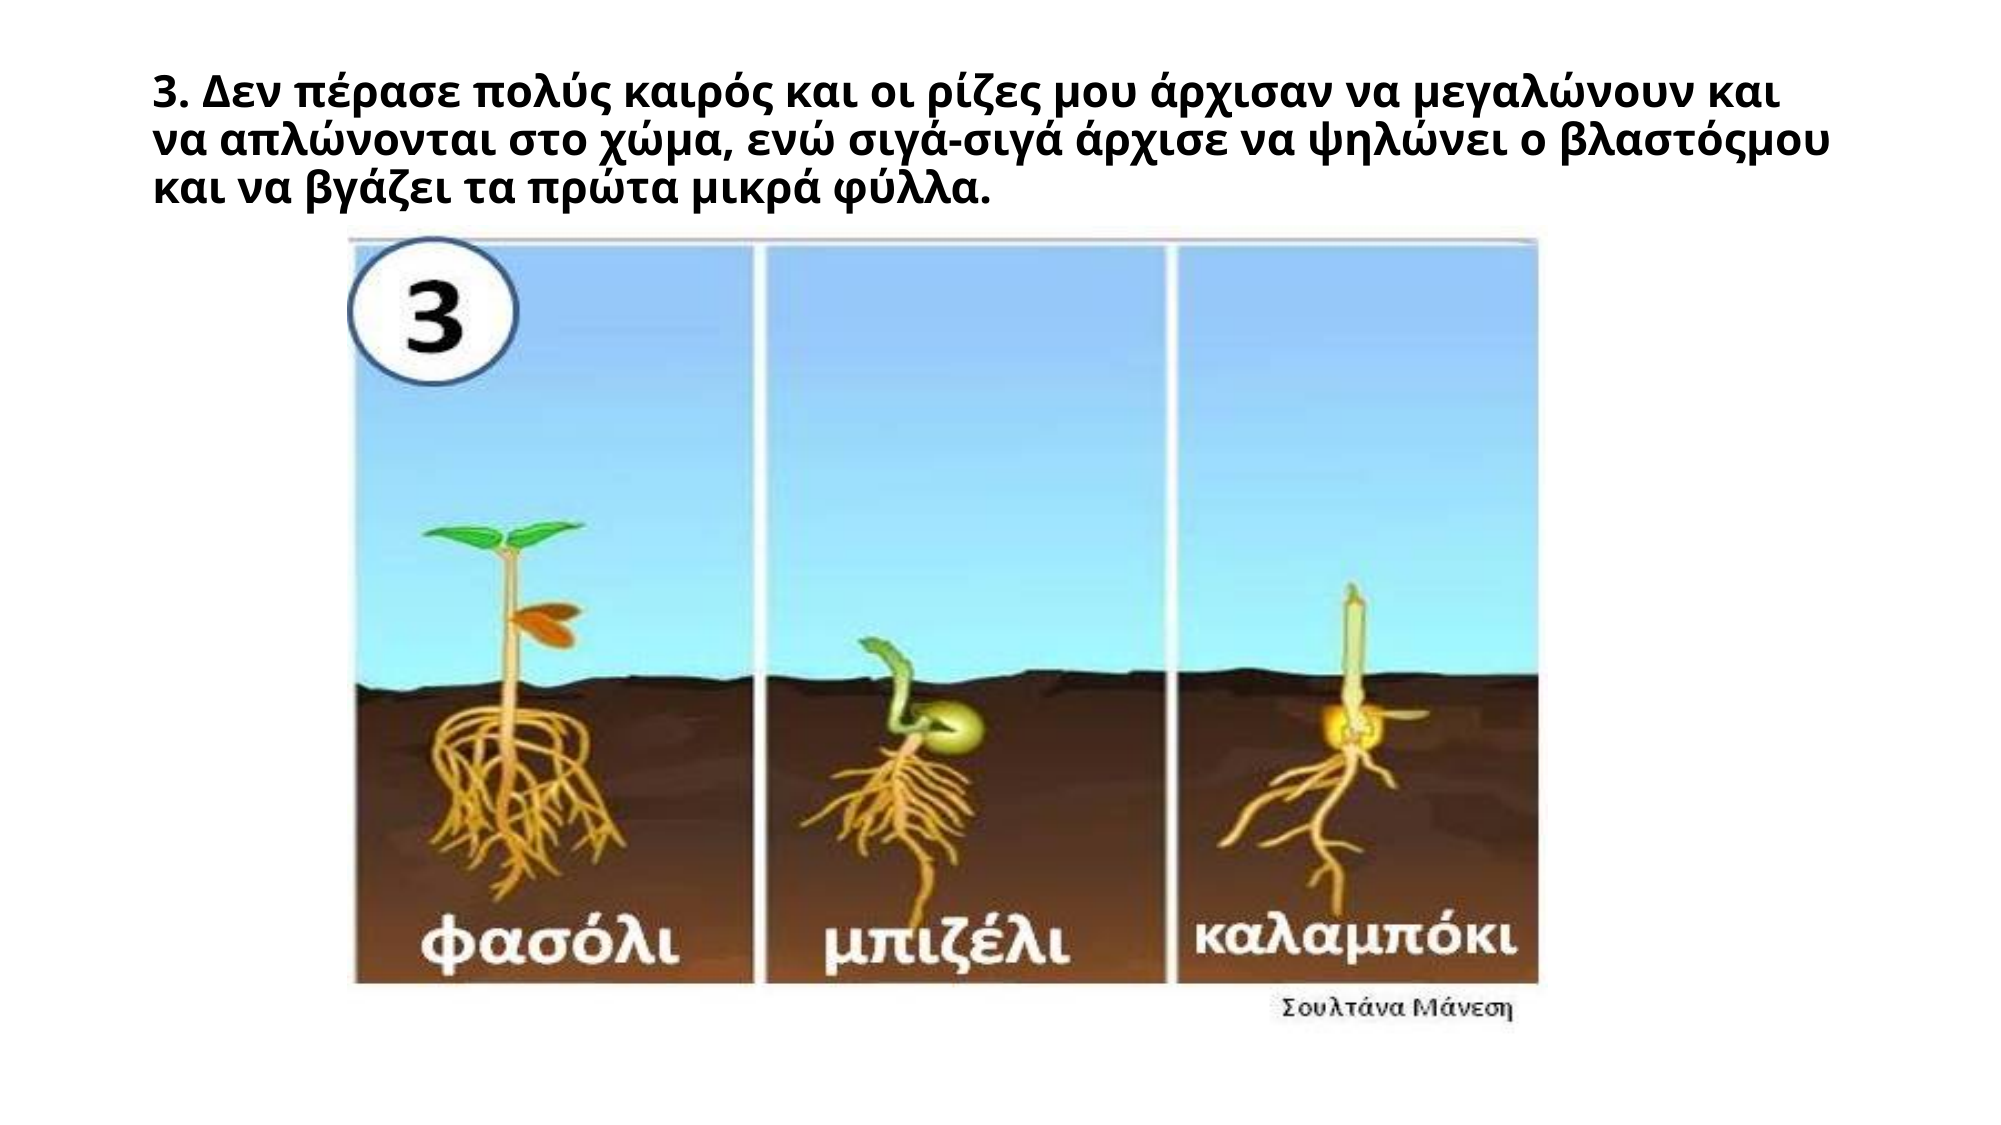

# 3. Δεν πέρασε πολύς καιρός και οι ρίζες μου άρχισαν να μεγαλώνουν και να απλώνονται στο χώμα, ενώ σιγά-σιγά άρχισε να ψηλώνει ο βλαστόςμου και να βγάζει τα πρώτα μικρά φύλλα.